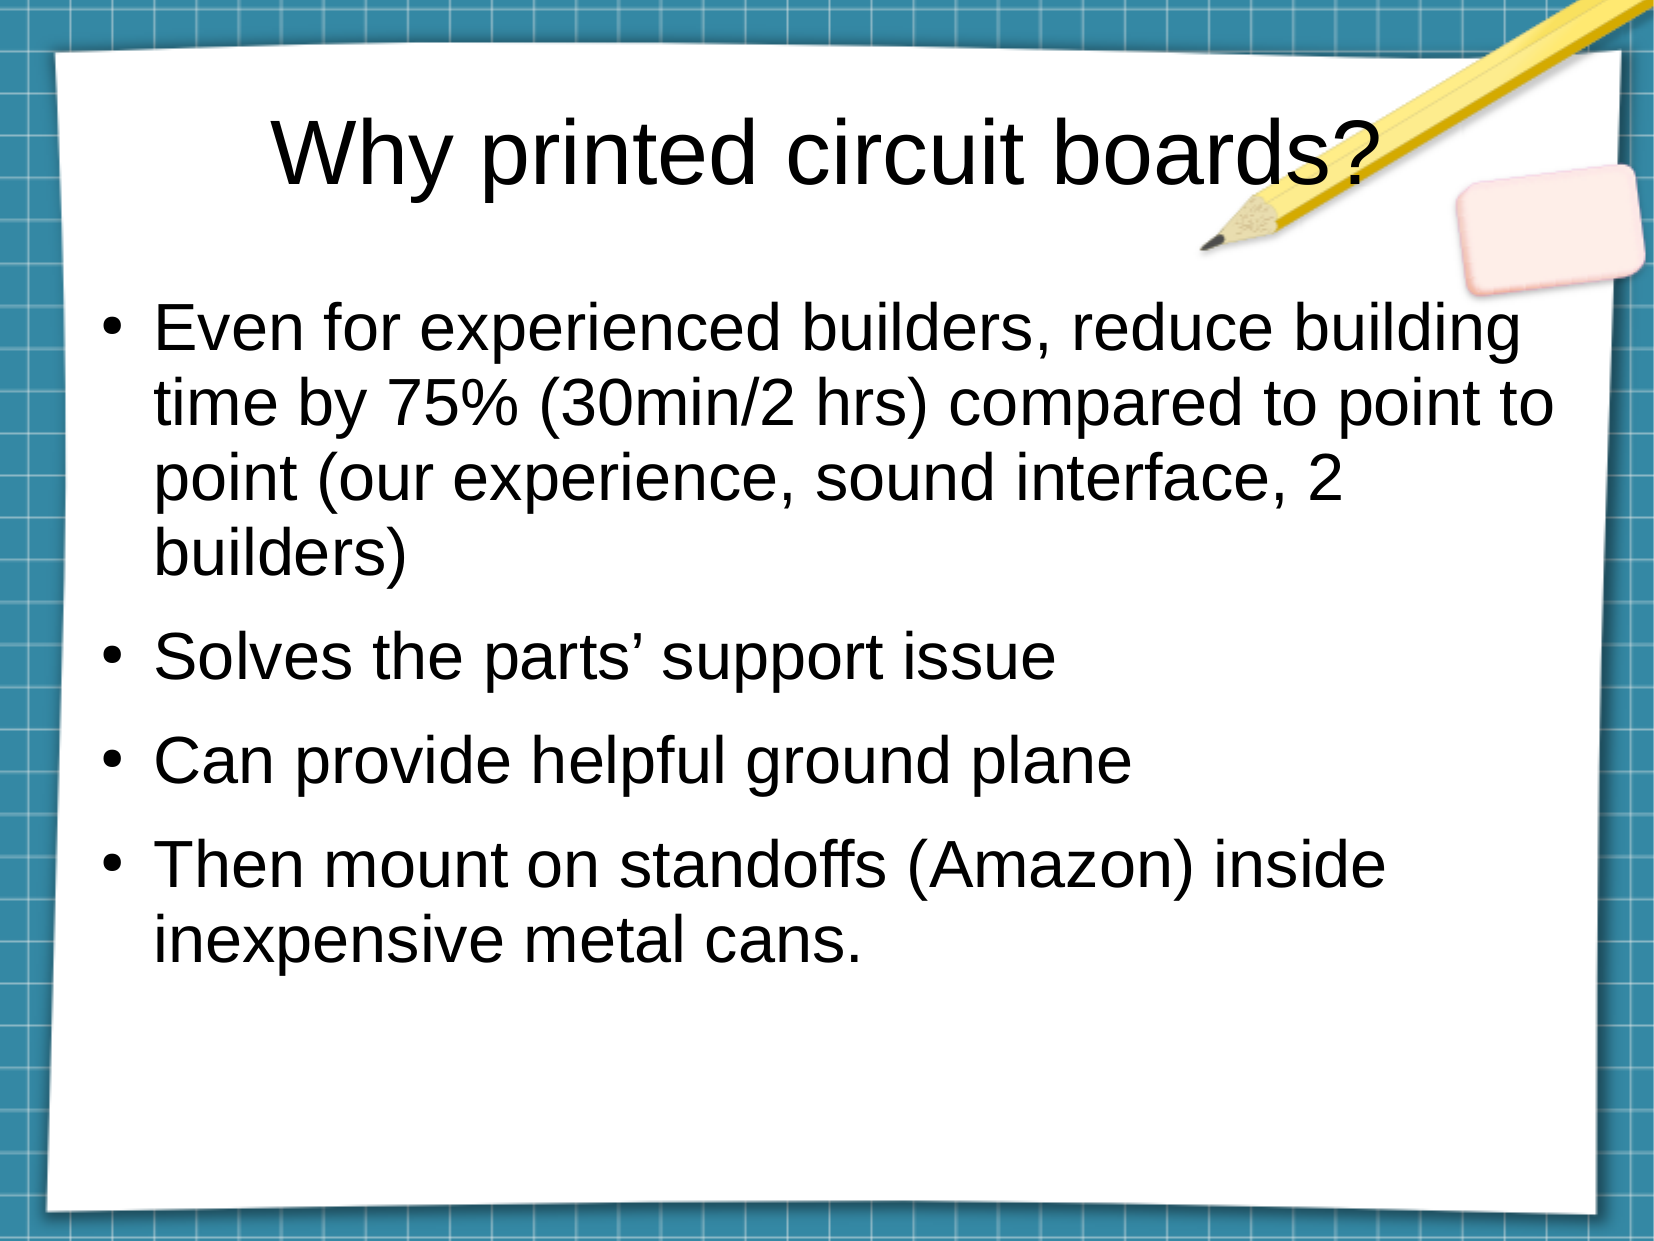

# Why printed circuit boards?
Even for experienced builders, reduce building time by 75% (30min/2 hrs) compared to point to point (our experience, sound interface, 2 builders)
Solves the parts’ support issue
Can provide helpful ground plane
Then mount on standoffs (Amazon) inside inexpensive metal cans.